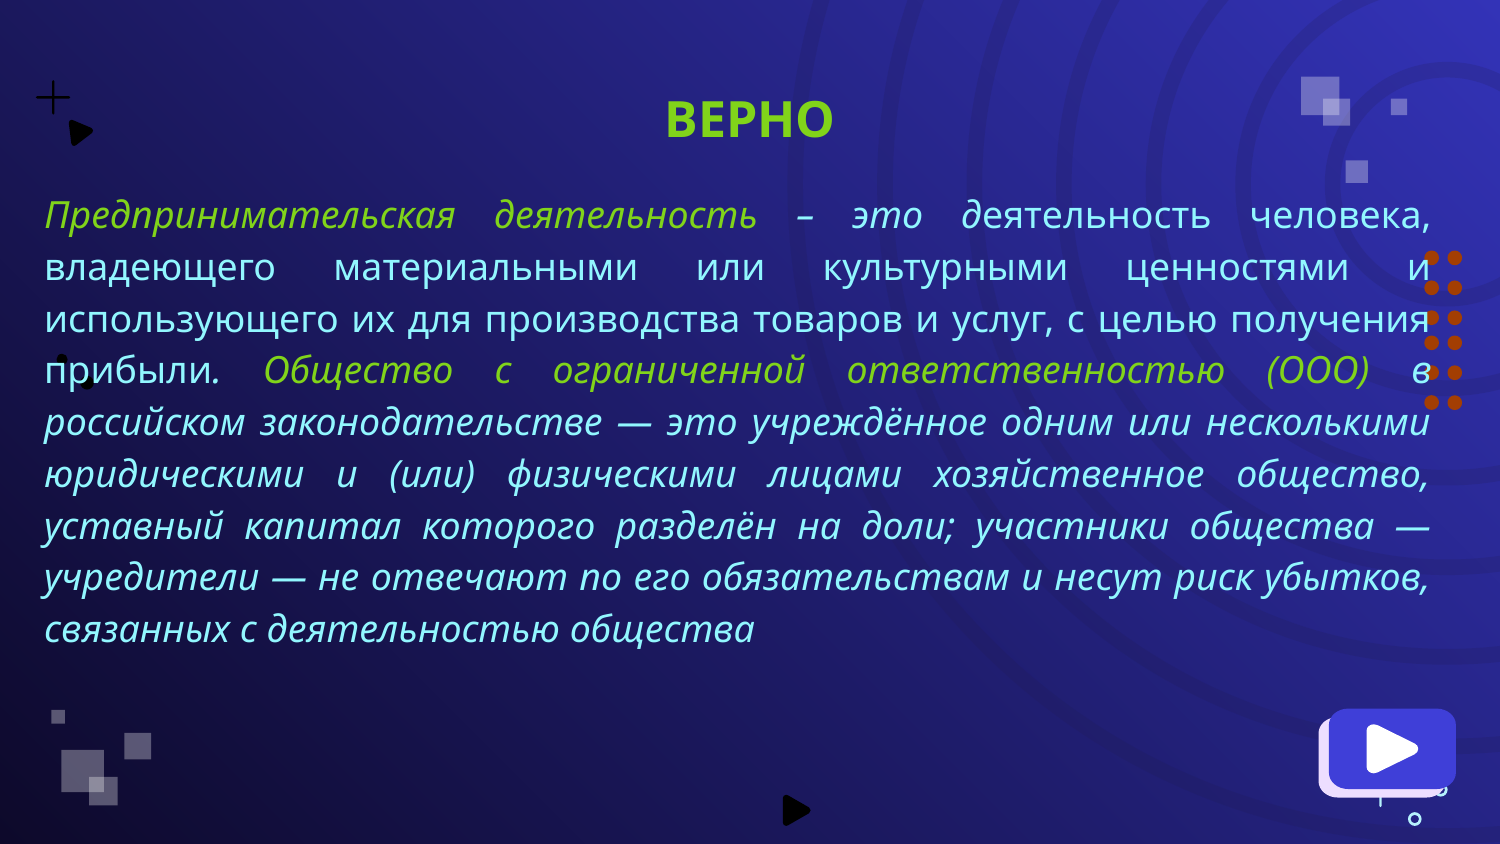

# ВЕРНО
Предпринимательская деятельность – это деятельность человека, владеющего материальными или культурными ценностями и использующего их для производства товаров и услуг, с целью получения прибыли. Общество с ограниченной ответственностью (ООО) в российском законодательстве — это учреждённое одним или несколькими юридическими и (или) физическими лицами хозяйственное общество, уставный капитал которого разделён на доли; участники общества — учредители — не отвечают по его обязательствам и несут риск убытков, связанных с деятельностью общества